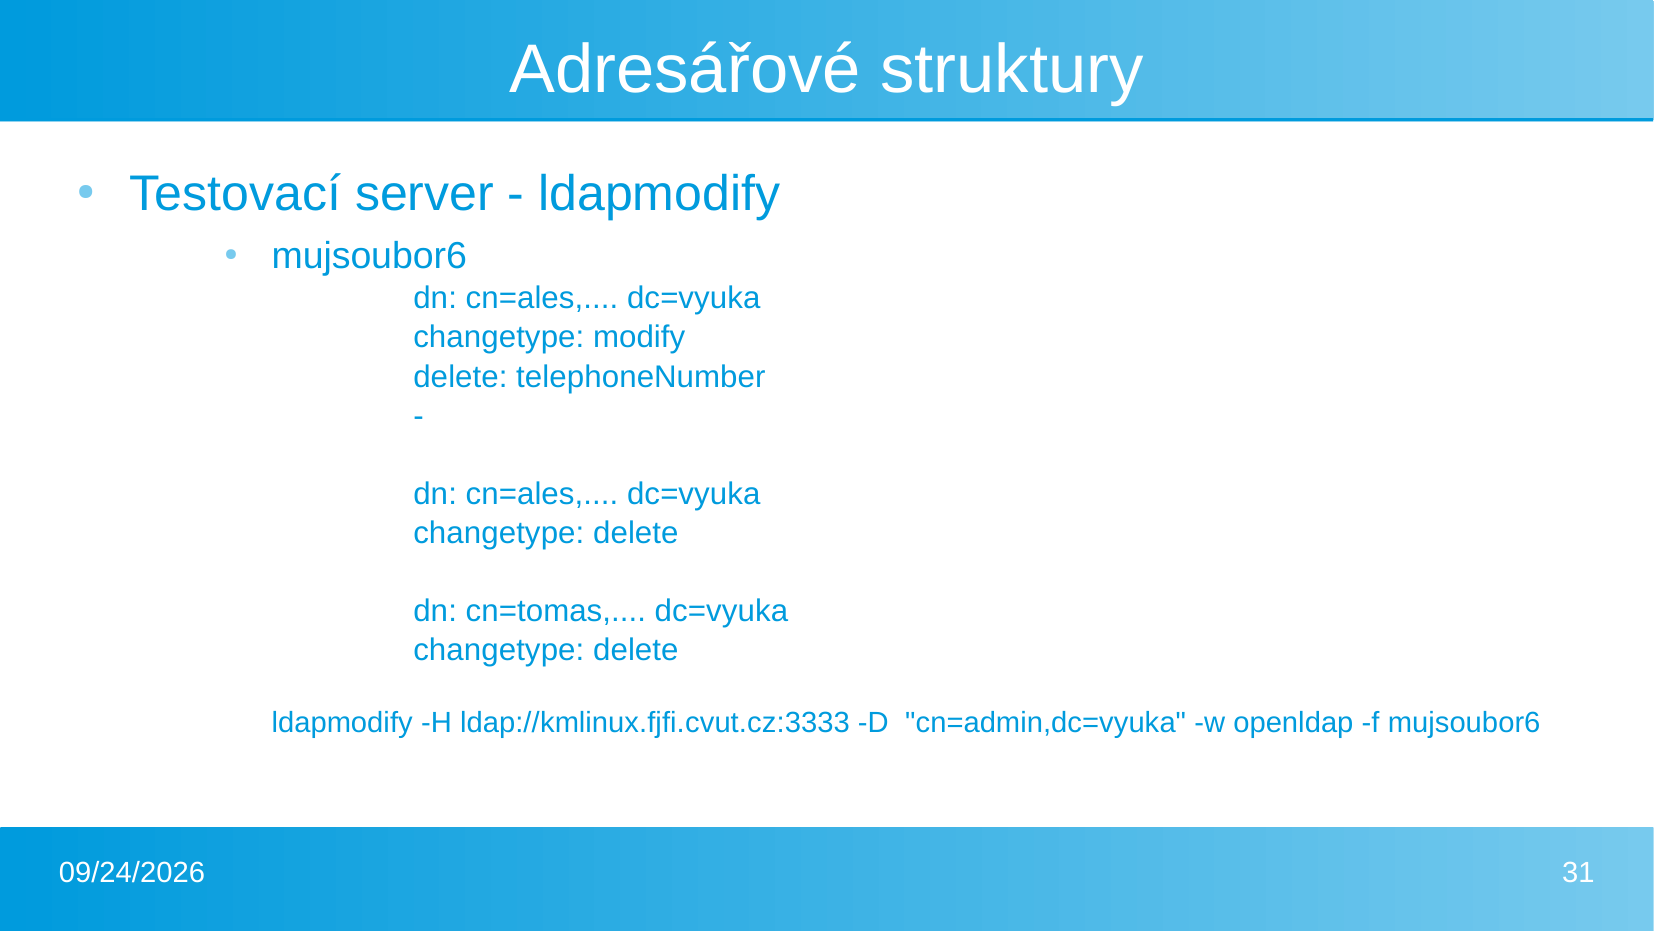

# Adresářové struktury
Testovací server - ldapmodify
mujsoubor6
dn: cn=ales,.... dc=vyuka
changetype: modify
delete: telephoneNumber
-
dn: cn=ales,.... dc=vyuka
changetype: delete
dn: cn=tomas,.... dc=vyuka
changetype: delete
ldapmodify -H ldap://kmlinux.fjfi.cvut.cz:3333 -D "cn=admin,dc=vyuka" -w openldap -f mujsoubor6
31